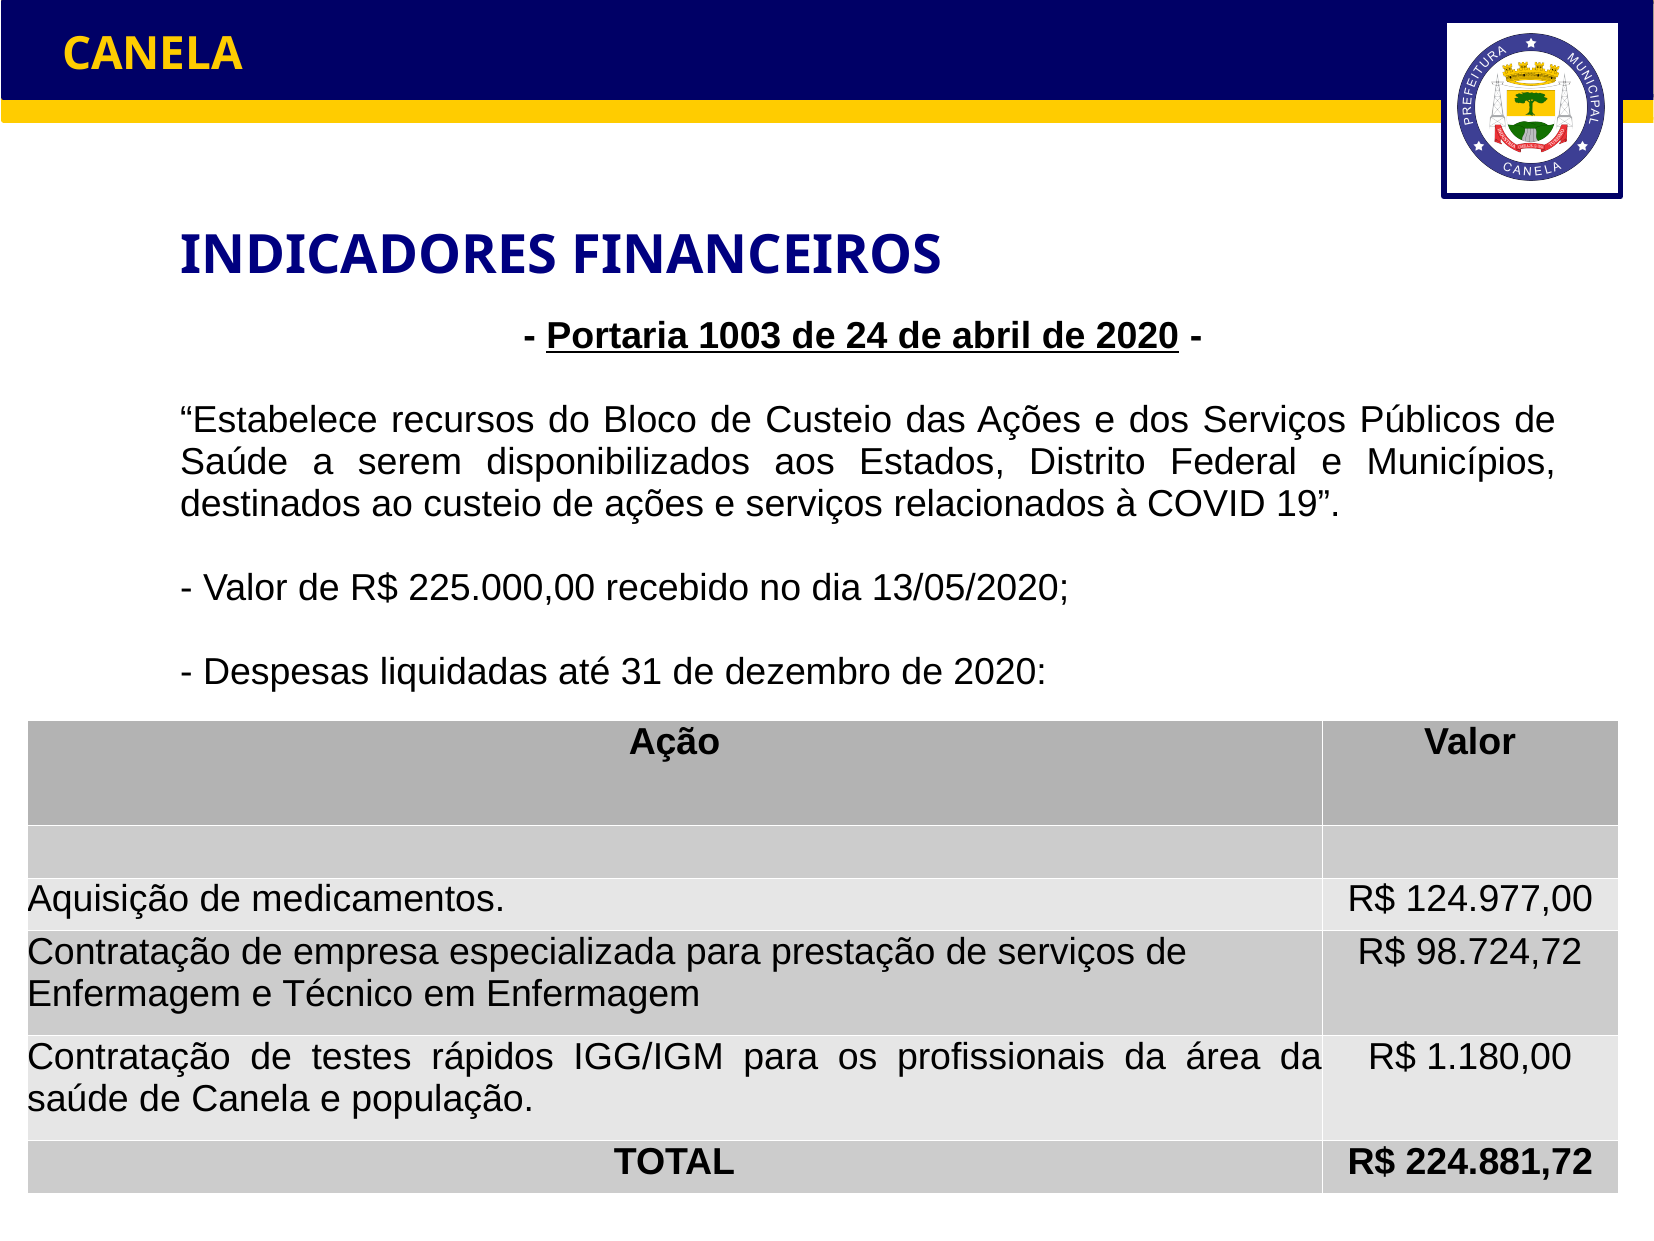

CANELA
CANELA
INDICADORES FINANCEIROS
- Portaria 1003 de 24 de abril de 2020 -
“Estabelece recursos do Bloco de Custeio das Ações e dos Serviços Públicos de Saúde a serem disponibilizados aos Estados, Distrito Federal e Municípios, destinados ao custeio de ações e serviços relacionados à COVID 19”.
- Valor de R$ 225.000,00 recebido no dia 13/05/2020;
- Despesas liquidadas até 31 de dezembro de 2020:
| Ação | Valor |
| --- | --- |
| | |
| Aquisição de medicamentos. | R$ 124.977,00 |
| Contratação de empresa especializada para prestação de serviços de Enfermagem e Técnico em Enfermagem | R$ 98.724,72 |
| Contratação de testes rápidos IGG/IGM para os profissionais da área da saúde de Canela e população. | R$ 1.180,00 |
| TOTAL | R$ 224.881,72 |